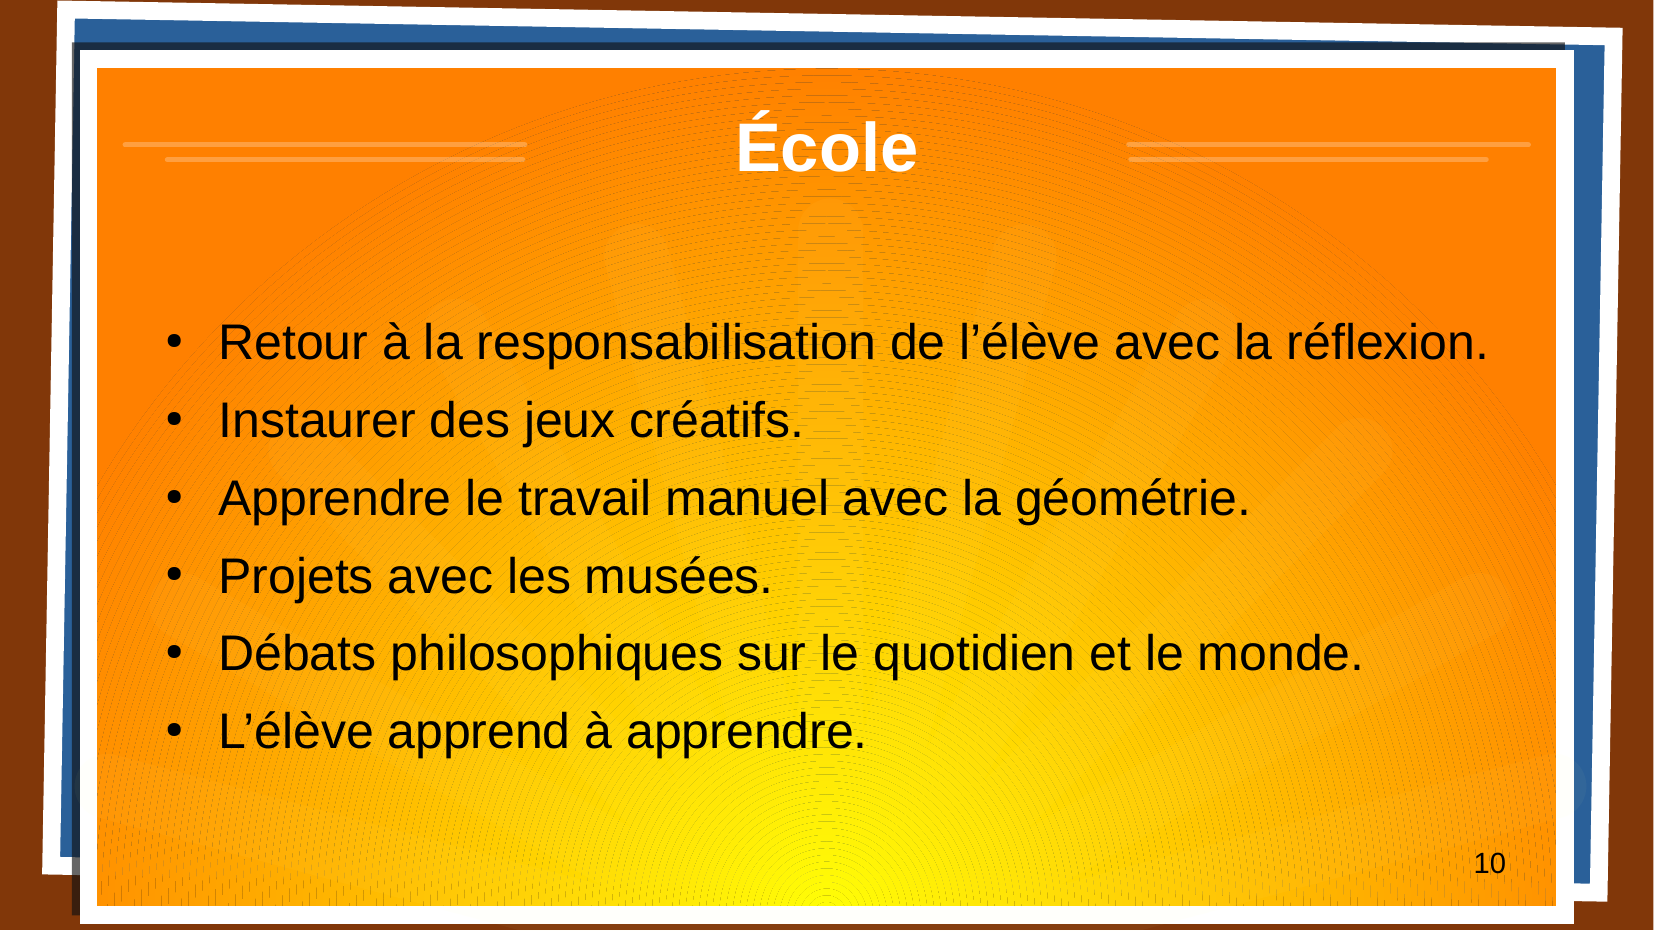

# École
Retour à la responsabilisation de l’élève avec la réflexion.
Instaurer des jeux créatifs.
Apprendre le travail manuel avec la géométrie.
Projets avec les musées.
Débats philosophiques sur le quotidien et le monde.
L’élève apprend à apprendre.
10